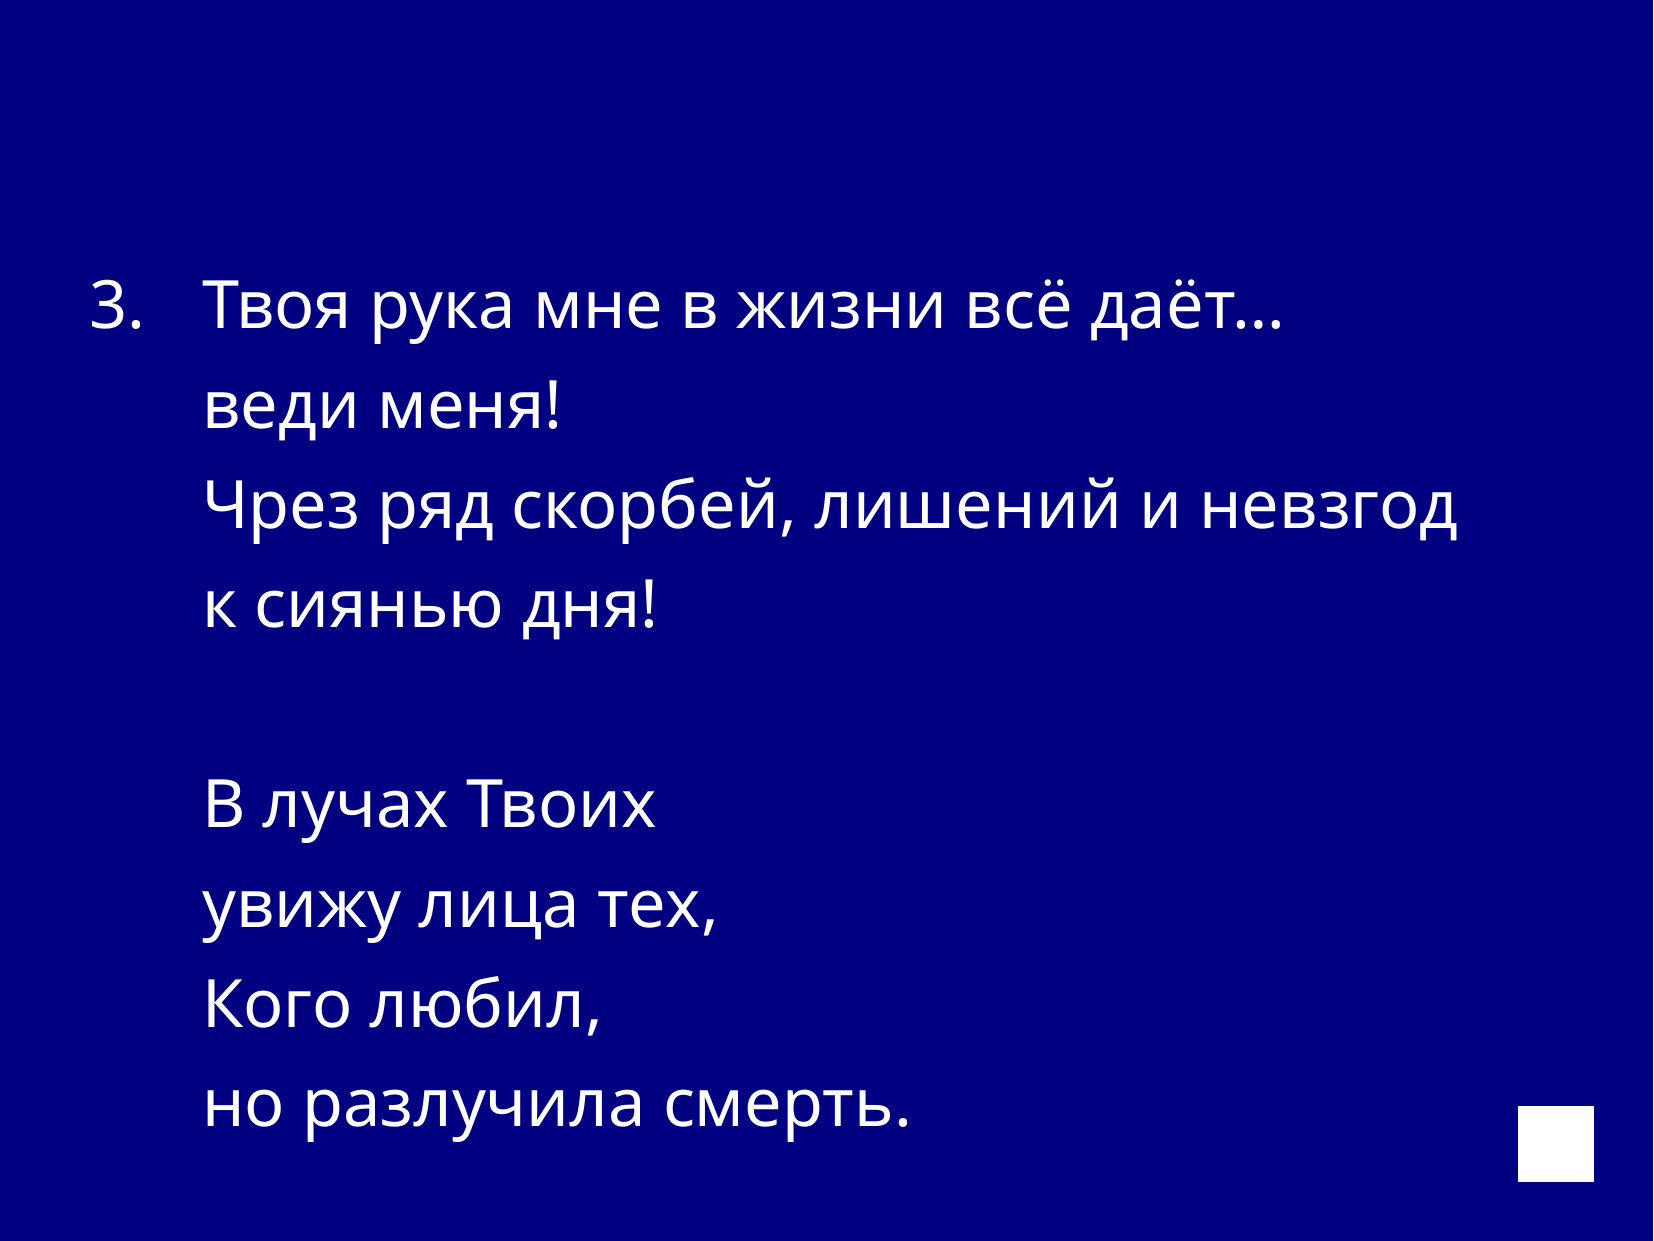

3.	Твоя рука мне в жизни всё даёт…
	веди меня!
	Чрез ряд скорбей, лишений и невзгод
	к сиянью дня!
	В лучах Твоих
	увижу лица тех,
	Кого любил,
	но разлучила смерть.